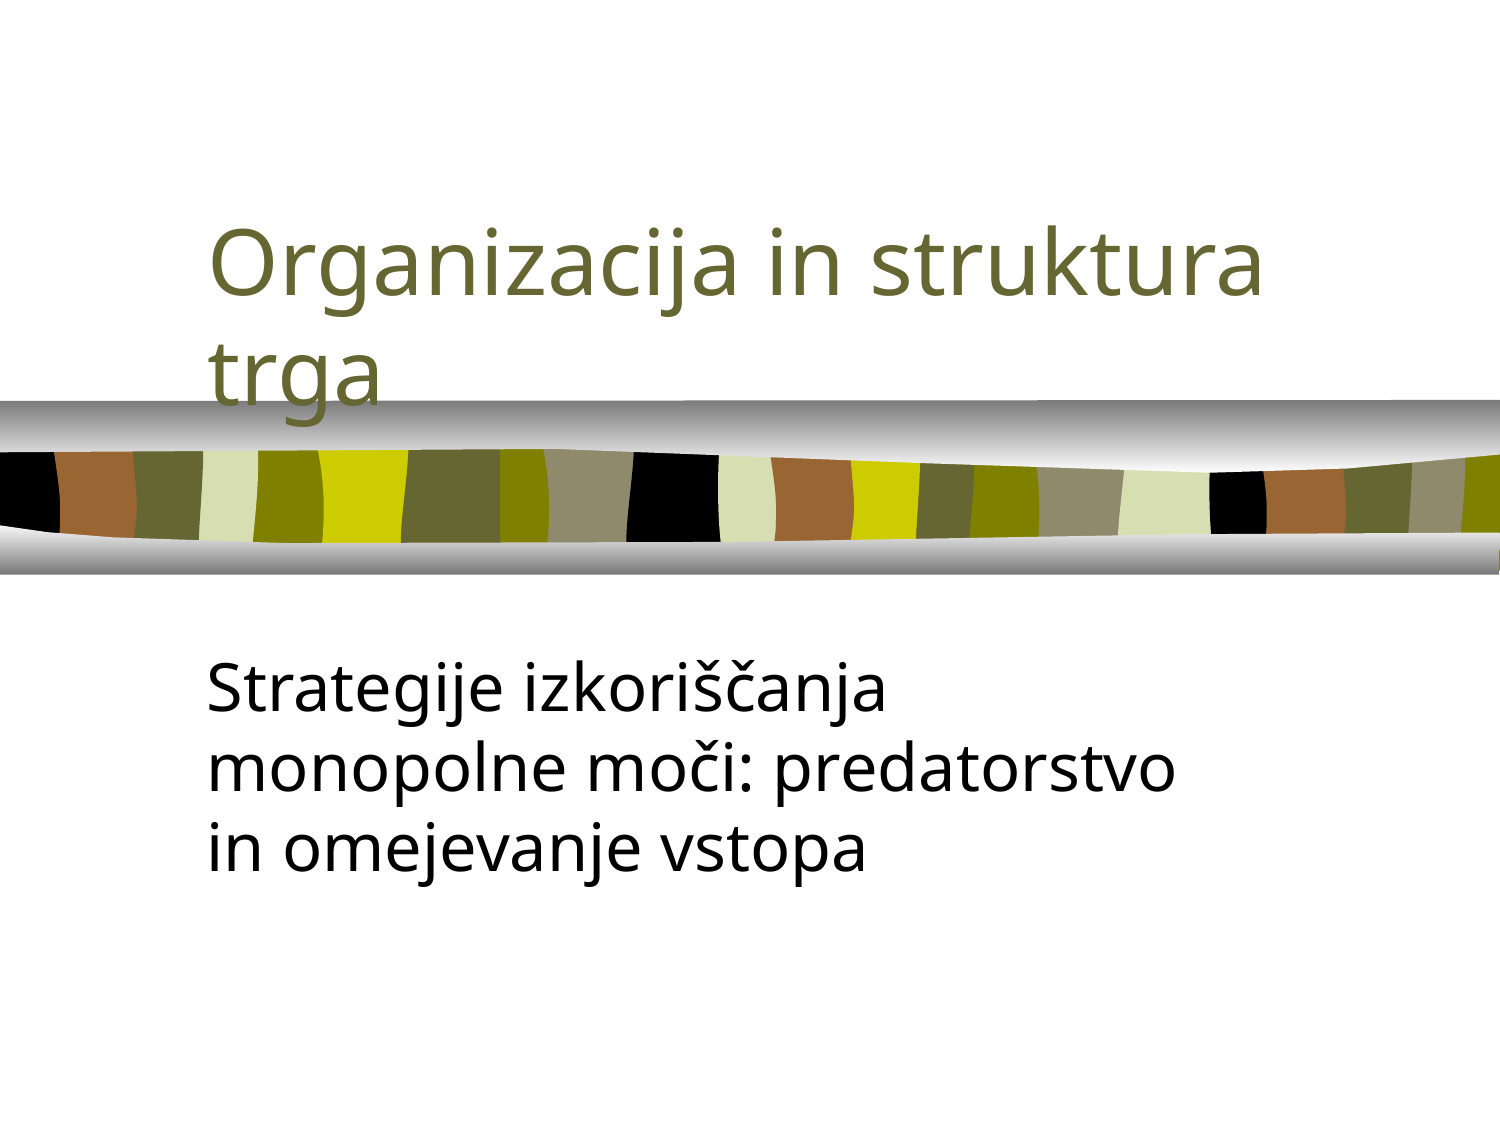

# Organizacija in struktura trga
Strategije izkoriščanja monopolne moči: predatorstvo in omejevanje vstopa